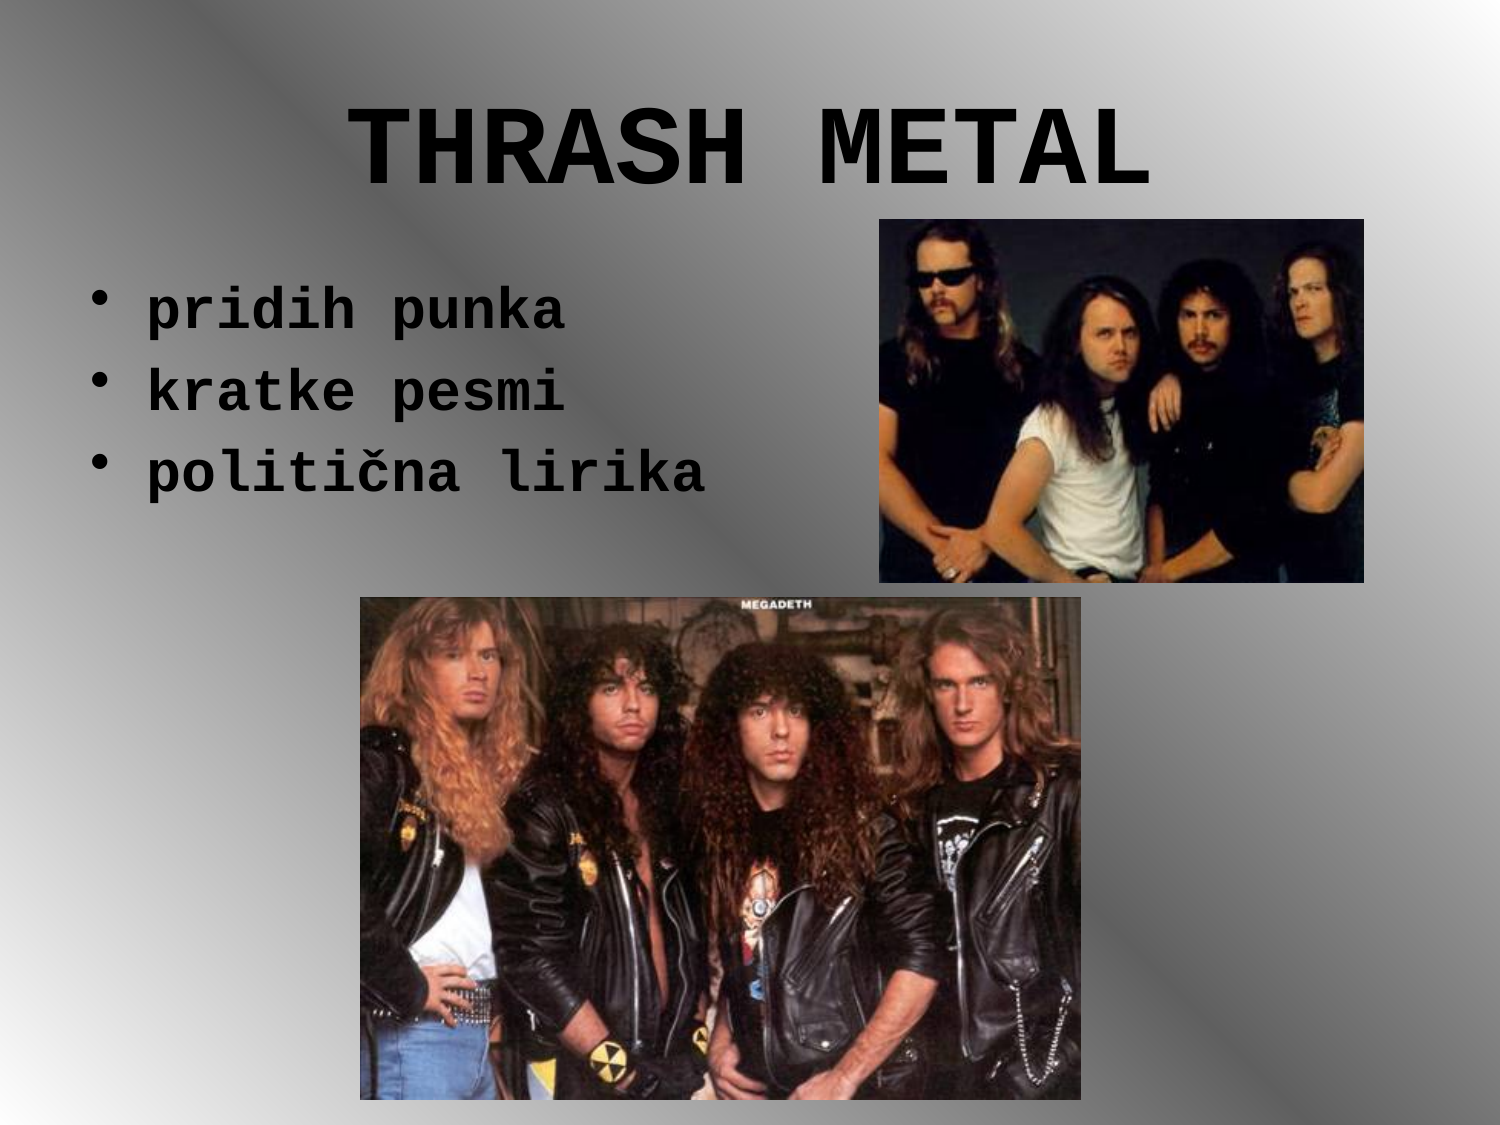

# THRASH METAL
pridih punka
kratke pesmi
politična lirika